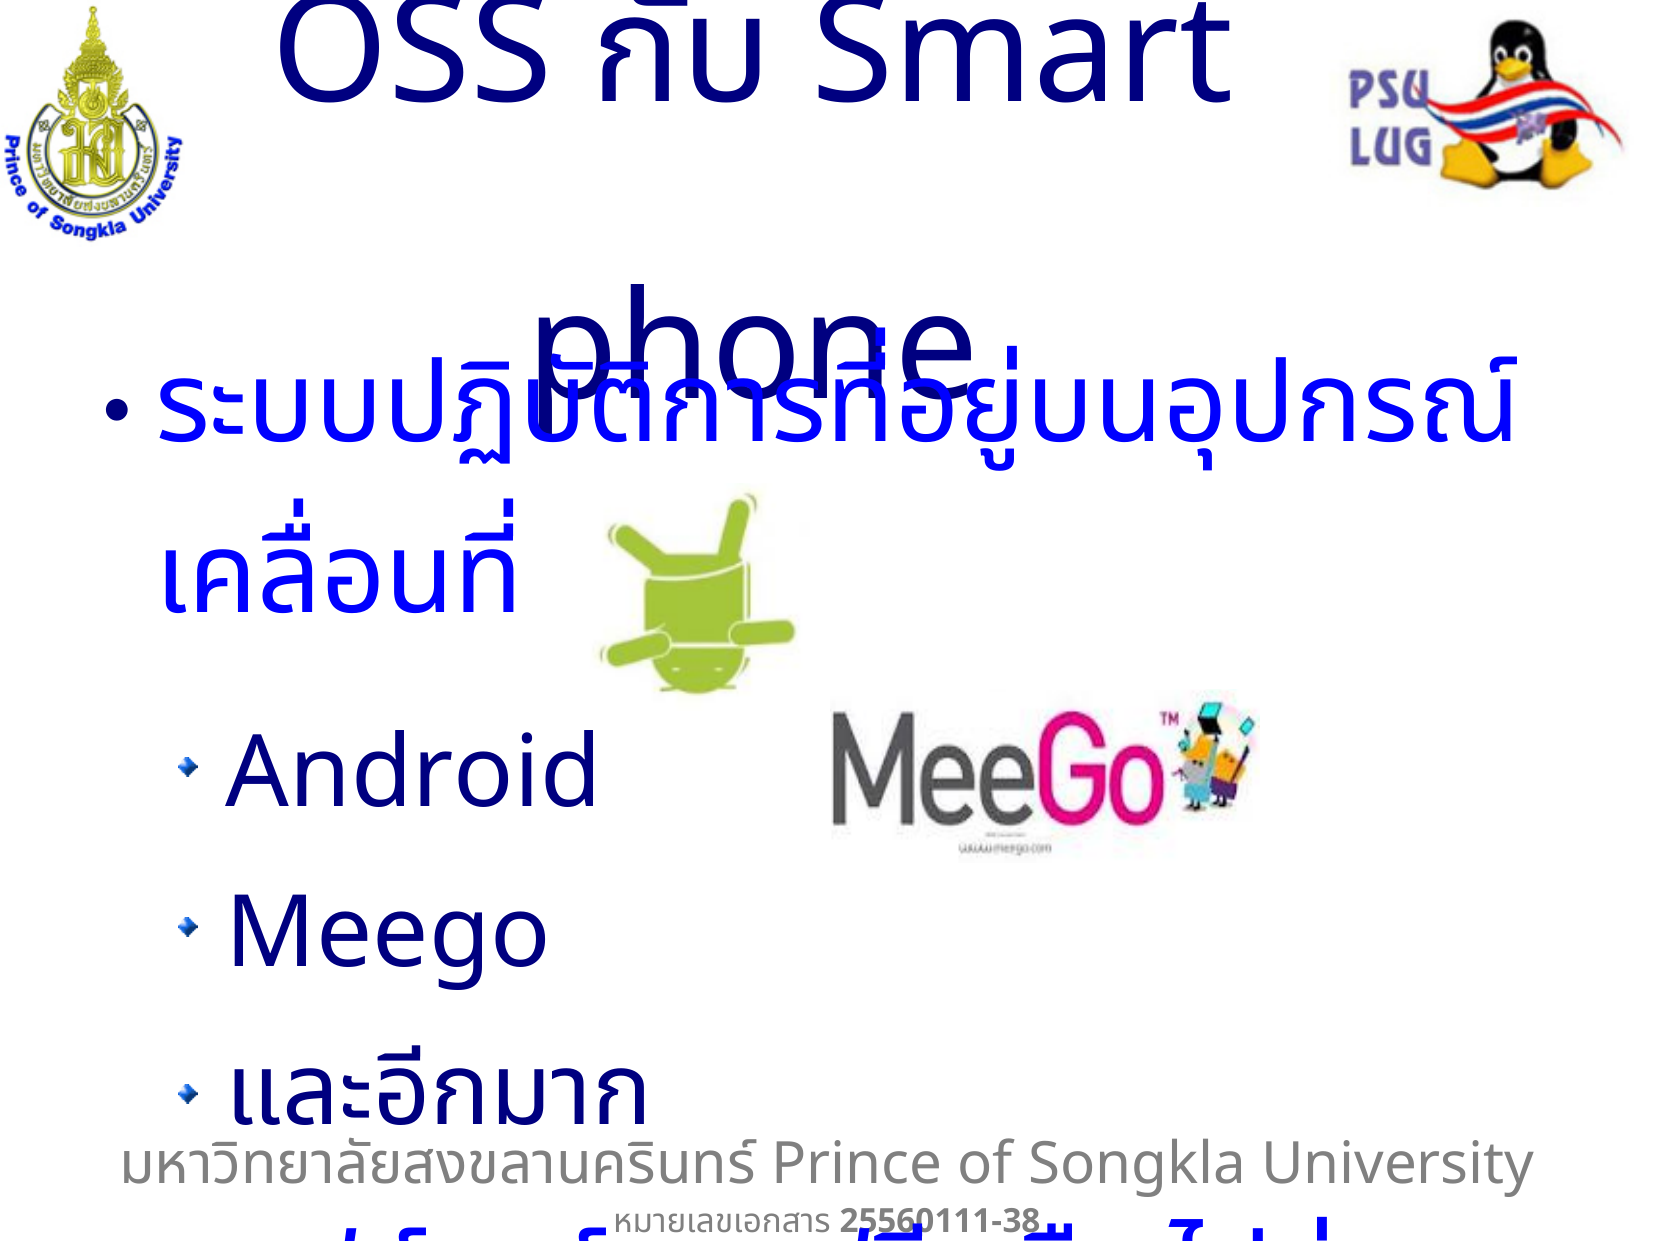

# OSS กับ Smart phone
ระบบปฏิบัติการที่อยู่บนอุปกรณ์เคลื่อนที่
Android
Meego
และอีกมาก
ซอฟต์แวร์แจกฟรี หรือ ไปช่วยกันทำก็ได้